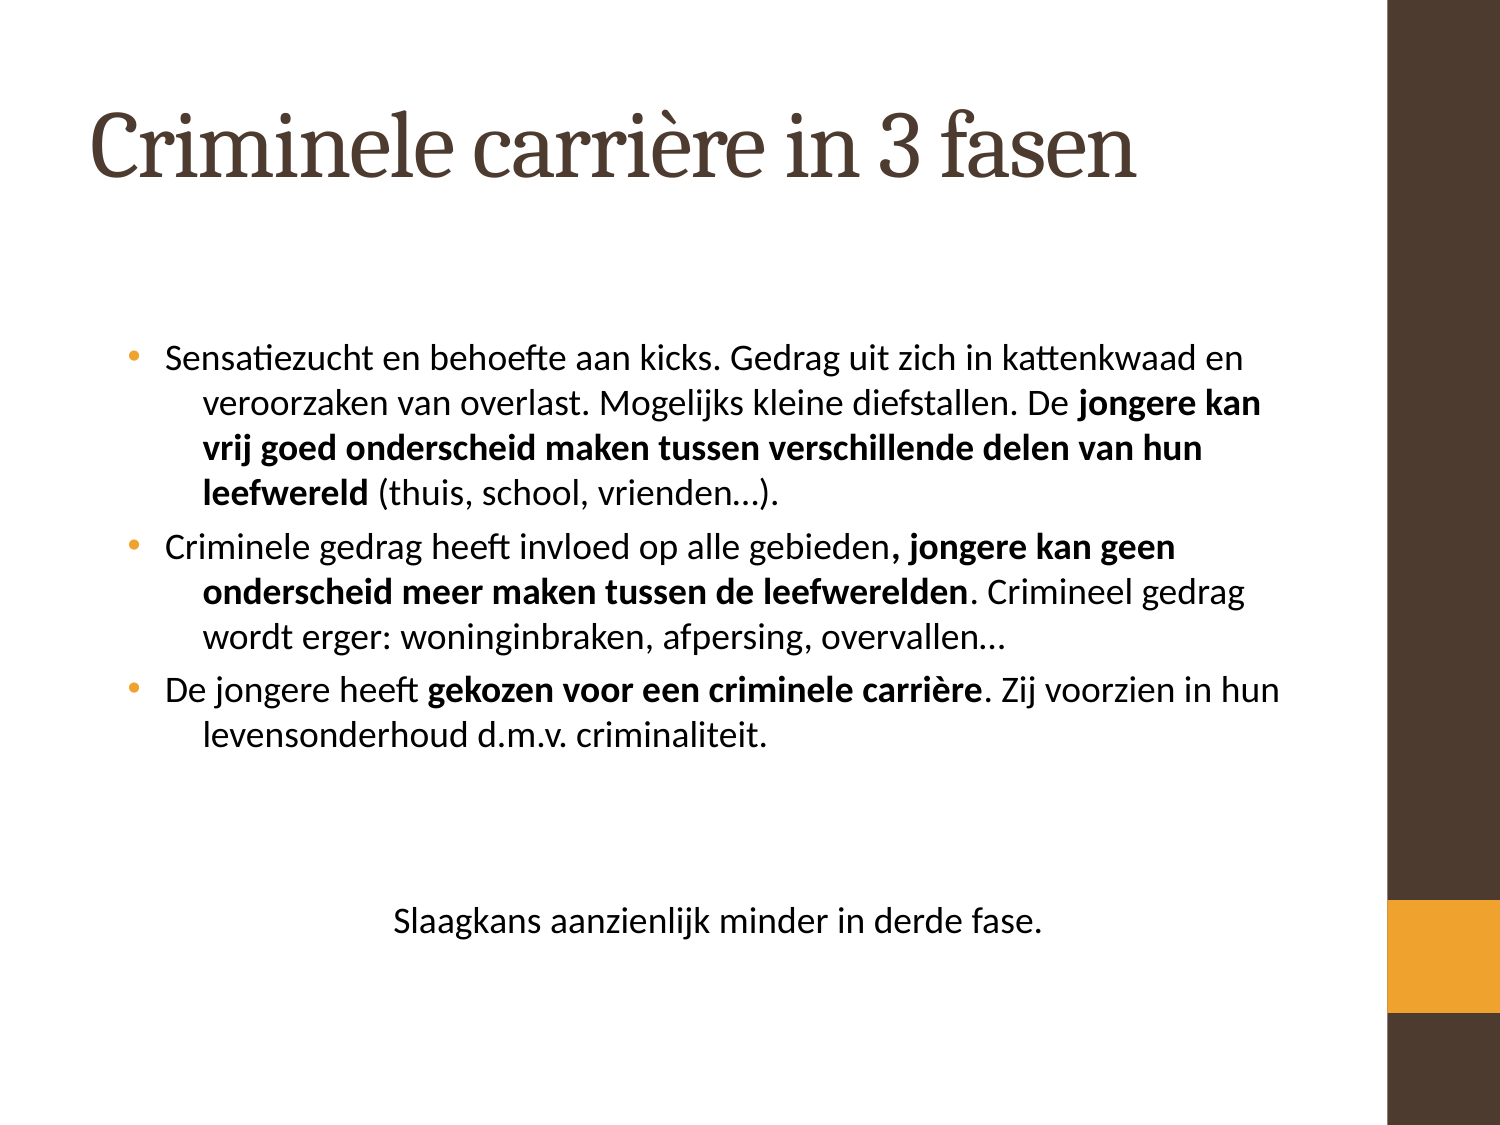

# Criminele carrière in 3 fasen
Sensatiezucht en behoefte aan kicks. Gedrag uit zich in kattenkwaad en veroorzaken van overlast. Mogelijks kleine diefstallen. De jongere kan vrij goed onderscheid maken tussen verschillende delen van hun leefwereld (thuis, school, vrienden…).
Criminele gedrag heeft invloed op alle gebieden, jongere kan geen onderscheid meer maken tussen de leefwerelden. Crimineel gedrag wordt erger: woninginbraken, afpersing, overvallen…
De jongere heeft gekozen voor een criminele carrière. Zij voorzien in hun levensonderhoud d.m.v. criminaliteit.
Slaagkans aanzienlijk minder in derde fase.